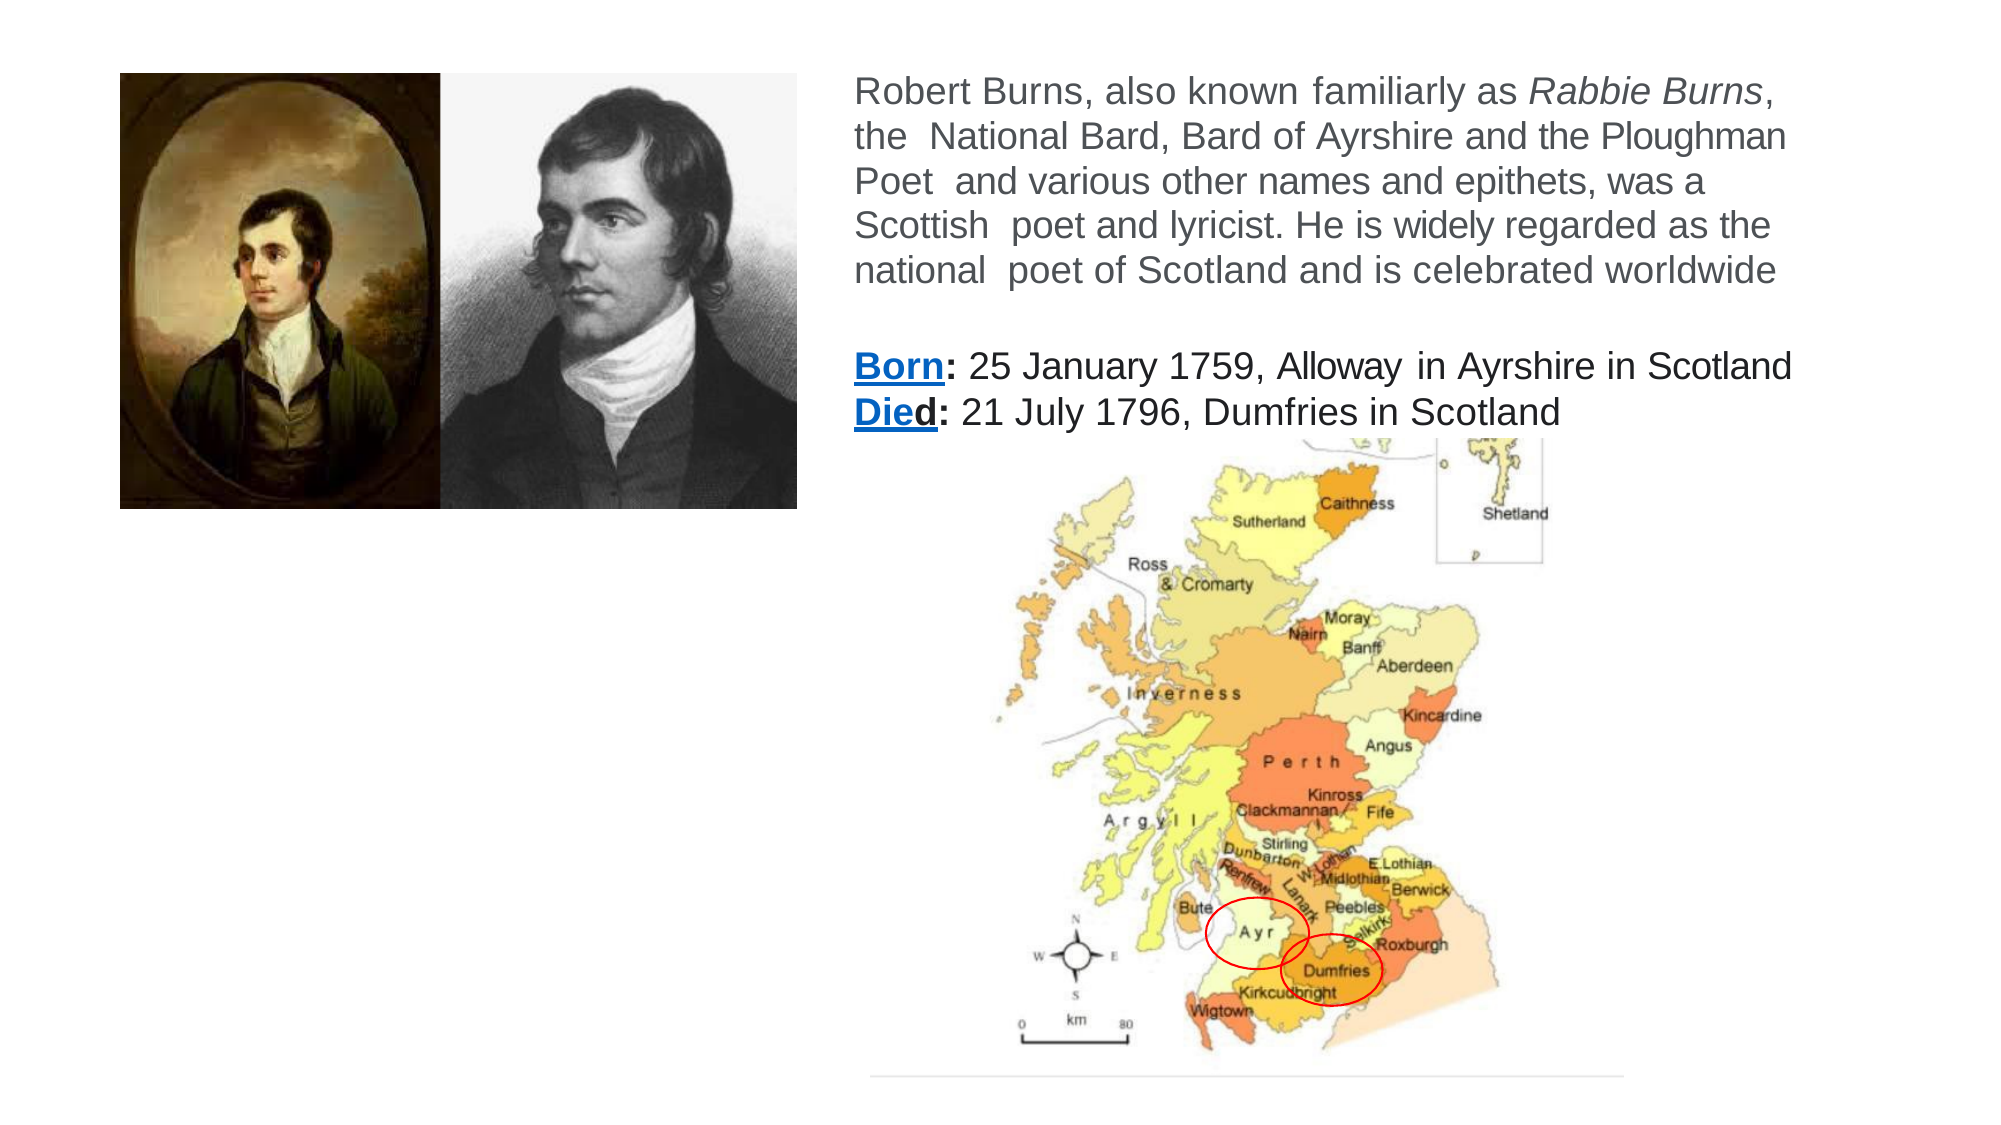

Robert Burns, also known familiarly as Rabbie Burns, the National Bard, Bard of Ayrshire and the Ploughman Poet and various other names and epithets, was a Scottish poet and lyricist. He is widely regarded as the national poet of Scotland and is celebrated worldwide
Born: 25 January 1759, Alloway in Ayrshire in Scotland
Died: 21 July 1796, Dumfries in Scotland